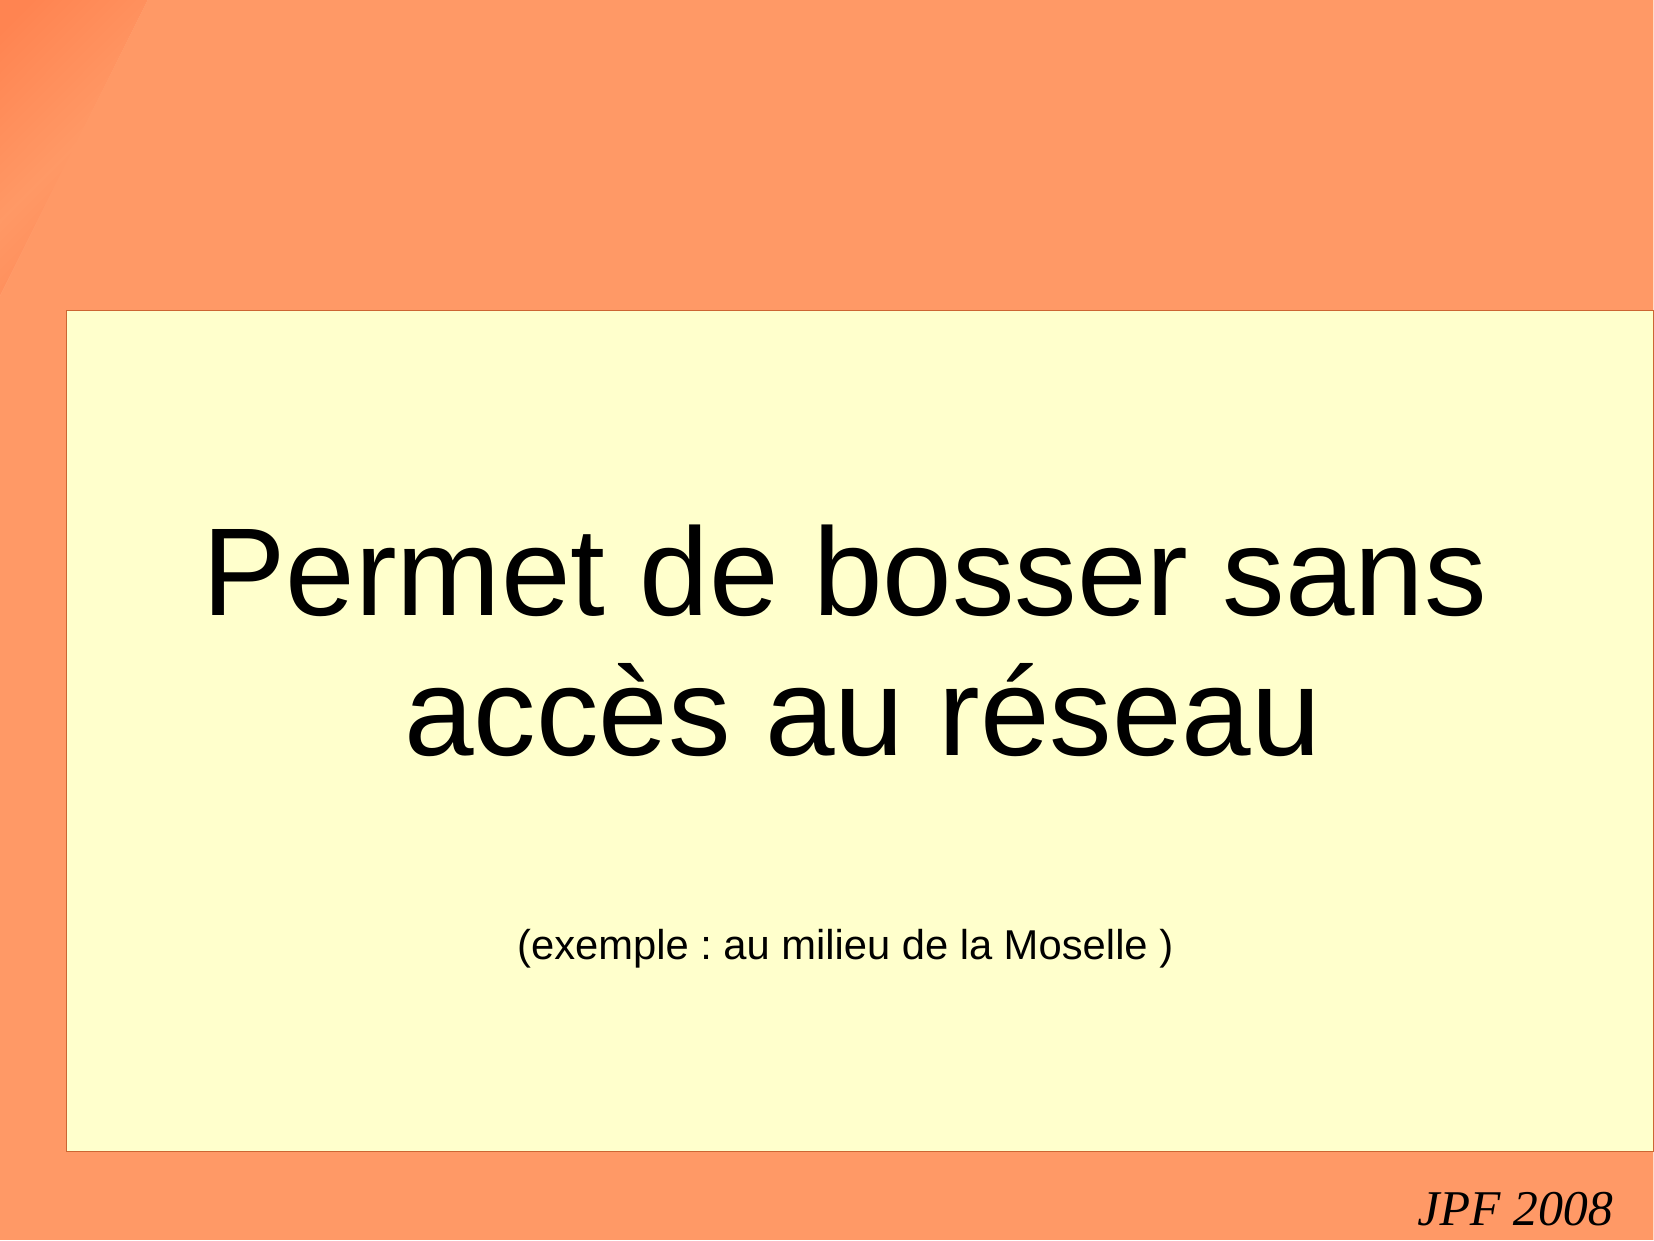

# Permet de bosser sans accès au réseau
(exemple : au milieu de la Moselle )